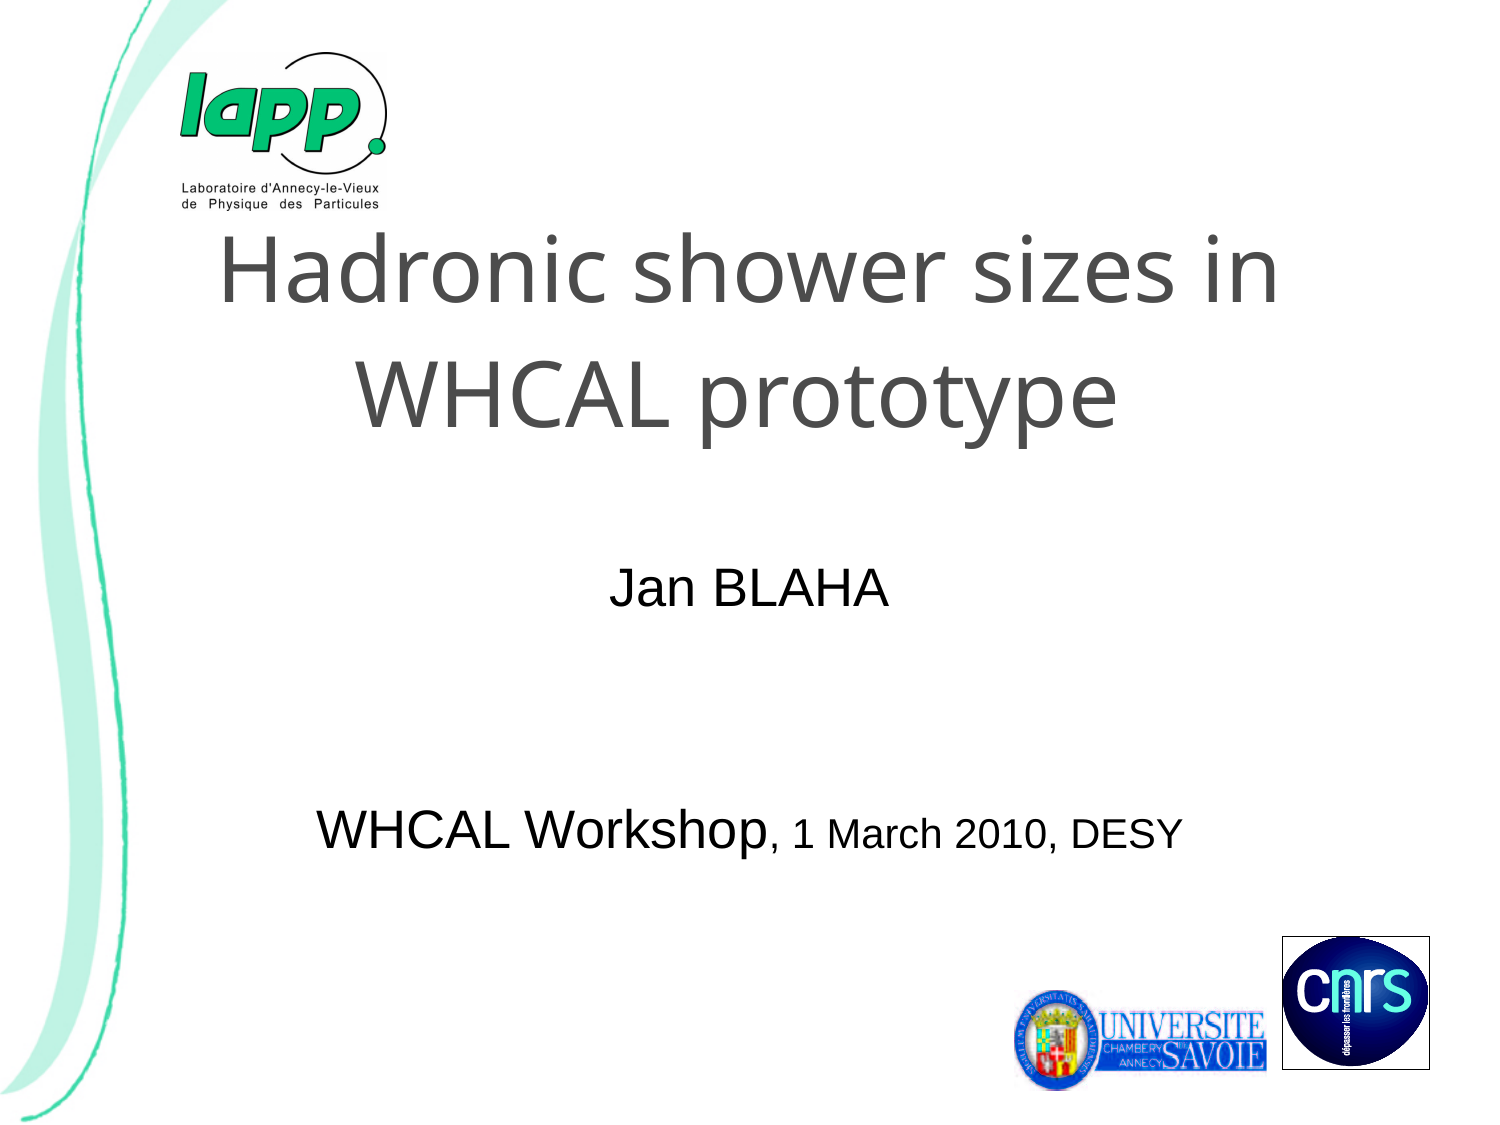

# Hadronic shower sizes in WHCAL prototype Jan BLAHA WHCAL Workshop, 1 March 2010, DESY